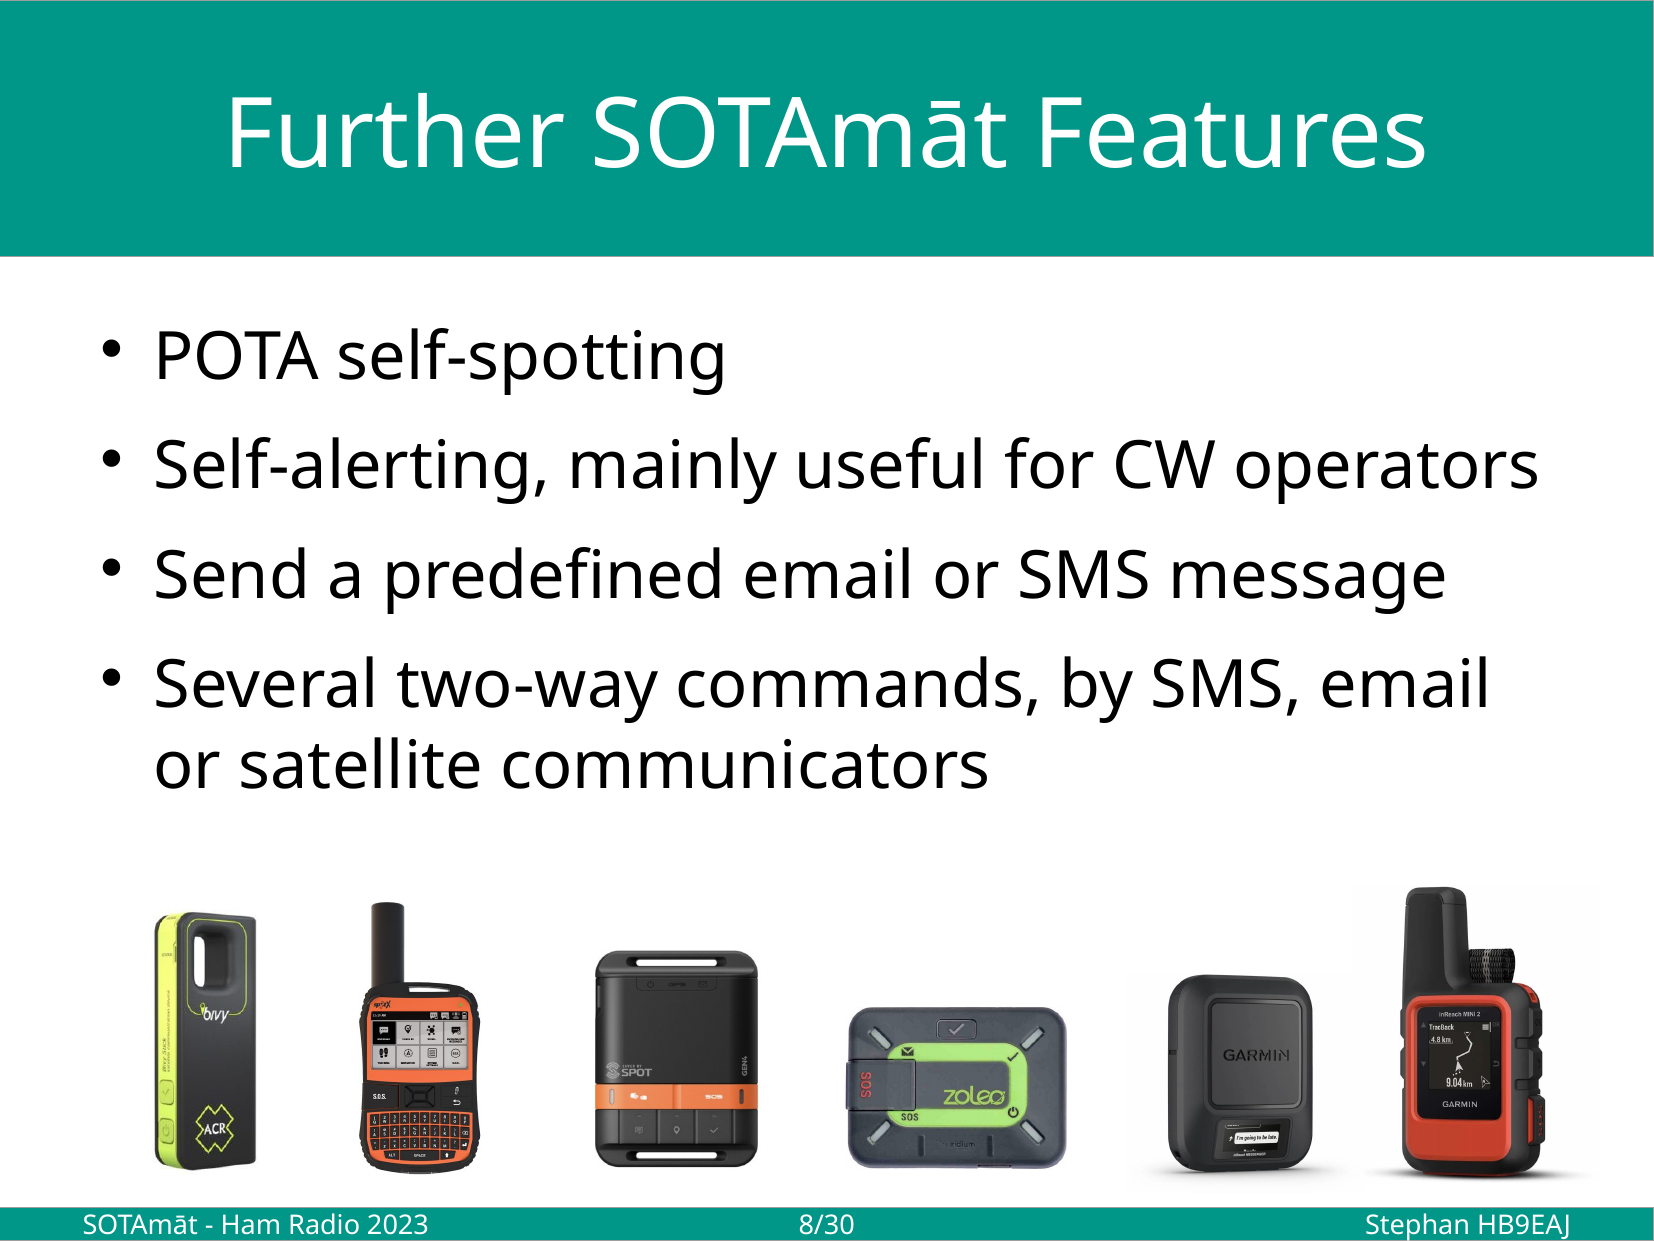

# Further SOTAmāt Features
POTA self-spotting
Self-alerting, mainly useful for CW operators
Send a predefined email or SMS message
Several two-way commands, by SMS, email
or satellite communicators
Portable 7-Band EFHW-Antenne